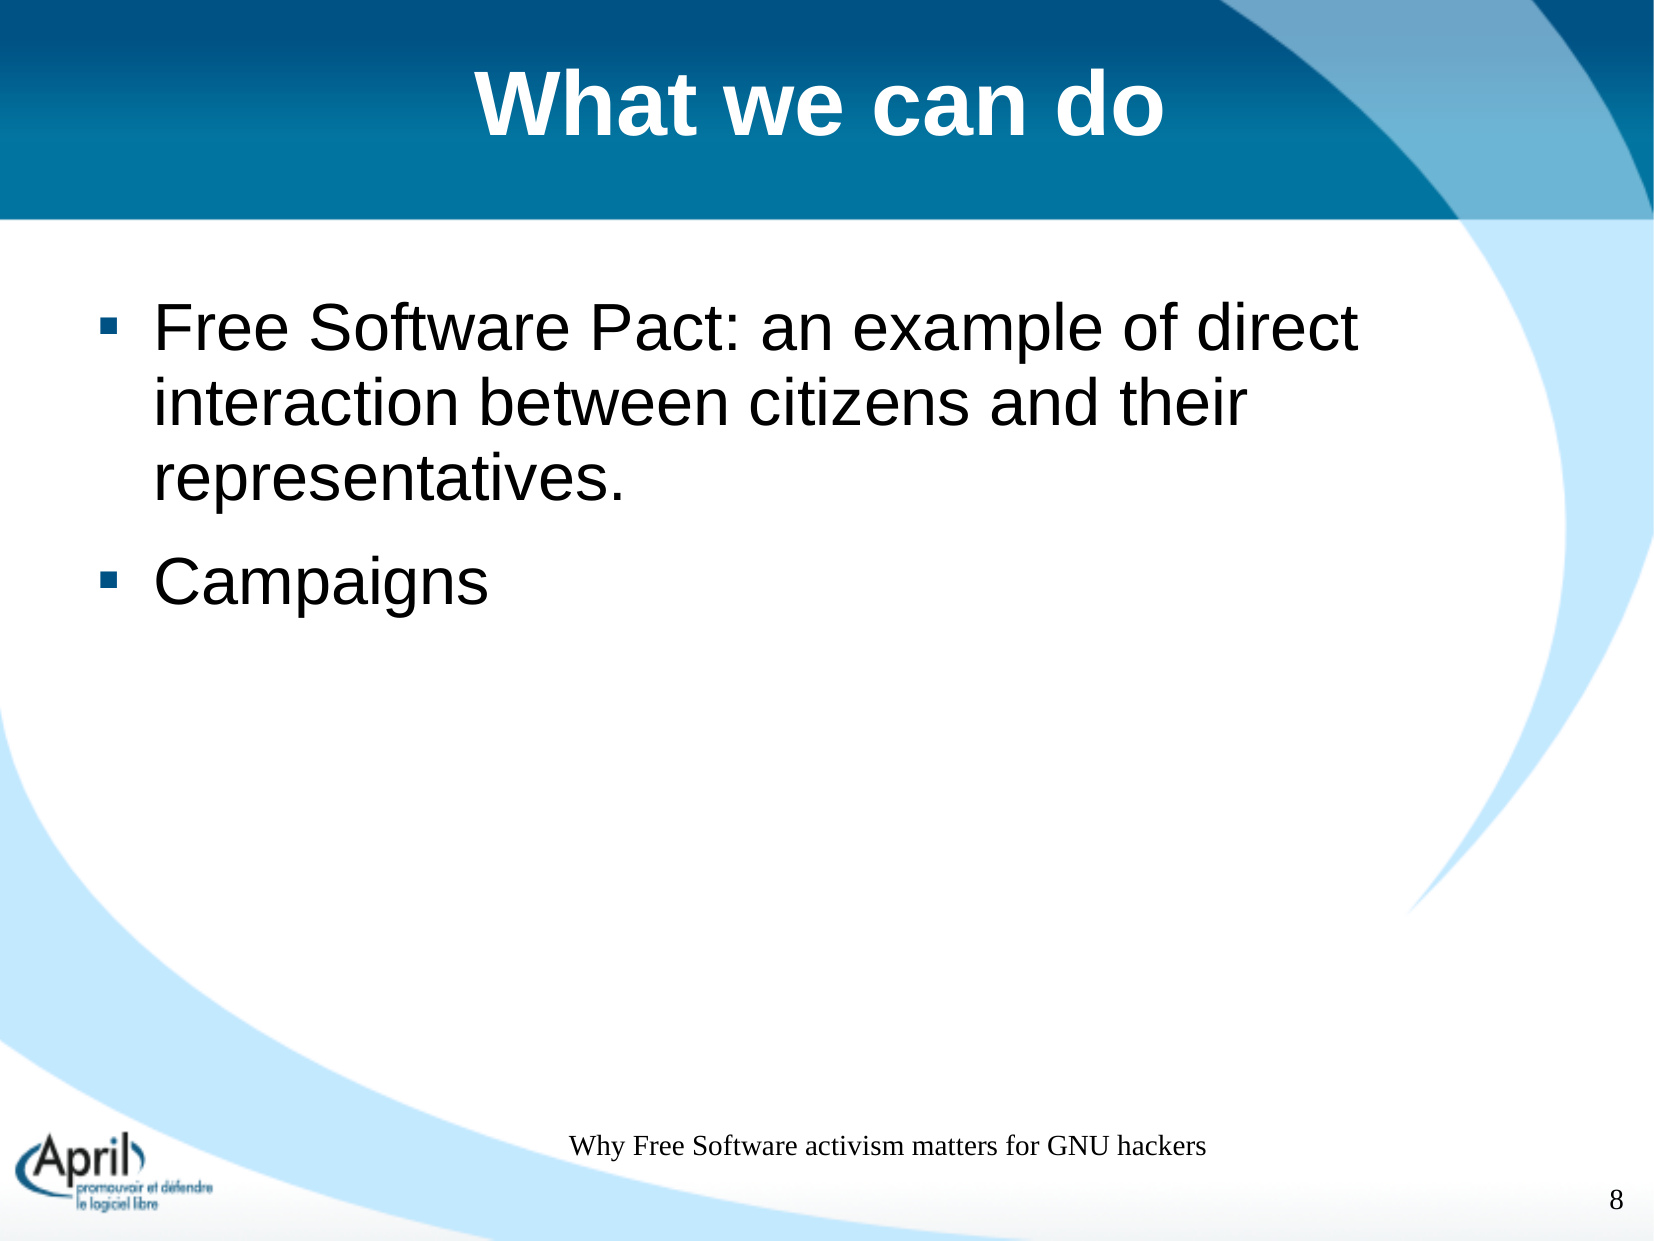

# What we can do
Free Software Pact: an example of direct interaction between citizens and their representatives.
Campaigns
Why Free Software activism matters for GNU hackers
8